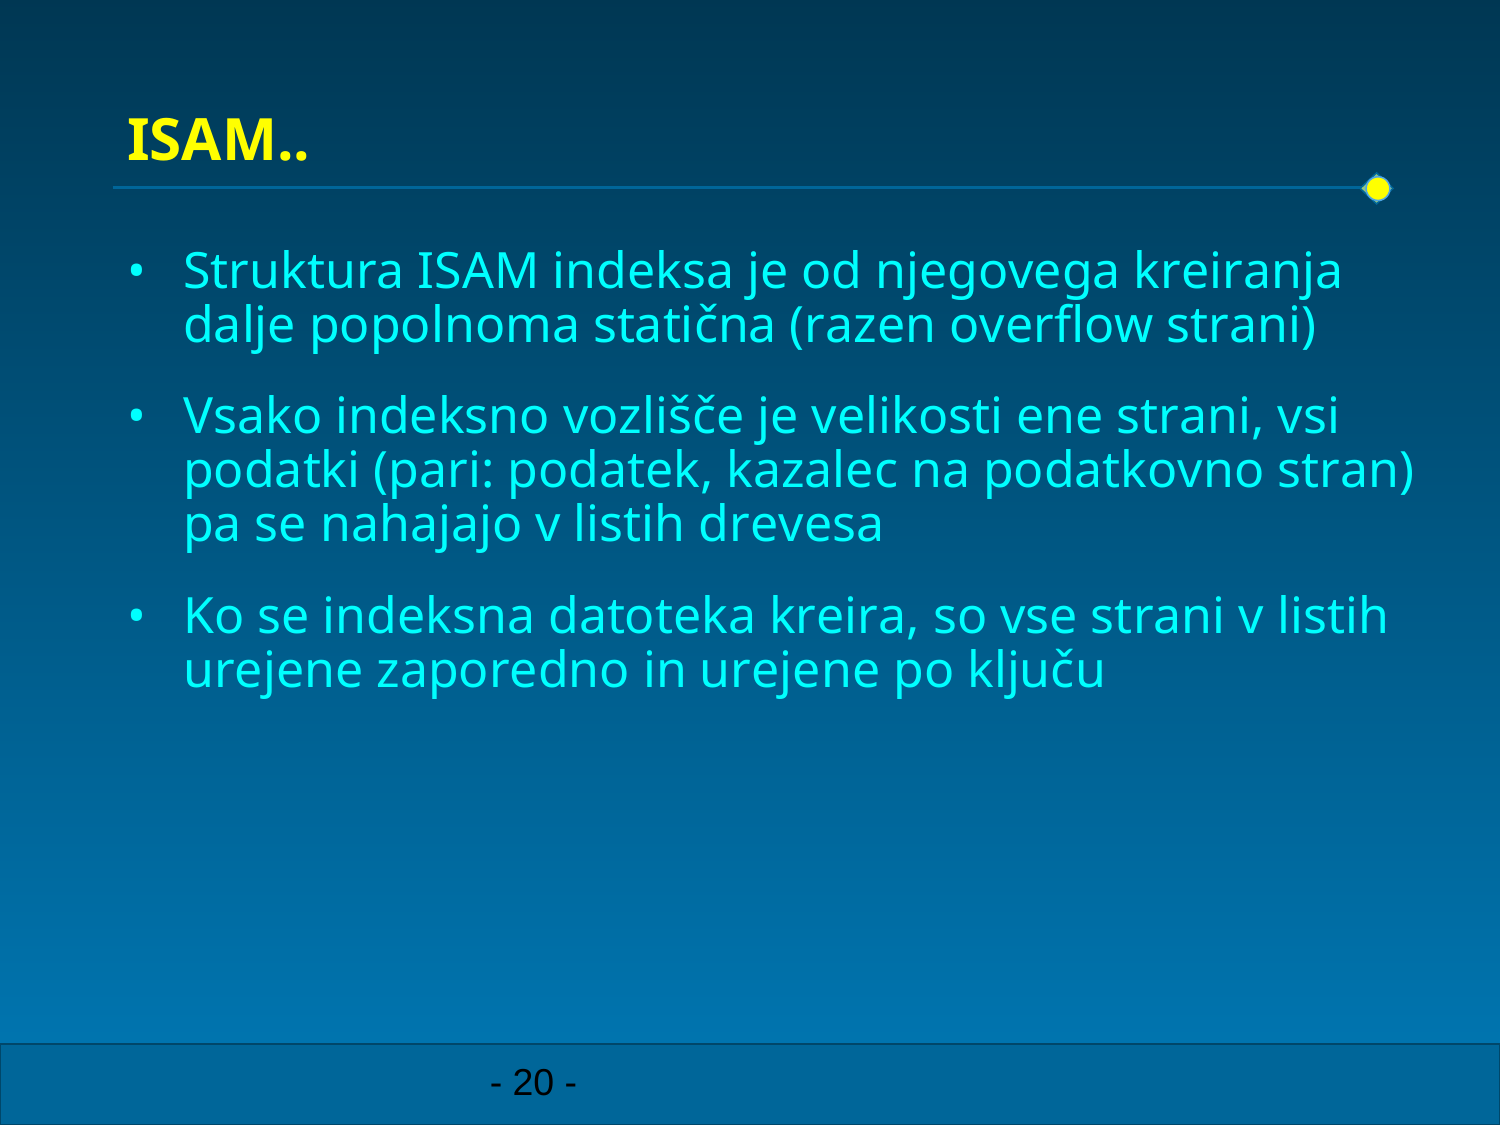

# ISAM..
Struktura ISAM indeksa je od njegovega kreiranja dalje popolnoma statična (razen overflow strani)
Vsako indeksno vozlišče je velikosti ene strani, vsi podatki (pari: podatek, kazalec na podatkovno stran) pa se nahajajo v listih drevesa
Ko se indeksna datoteka kreira, so vse strani v listih urejene zaporedno in urejene po ključu